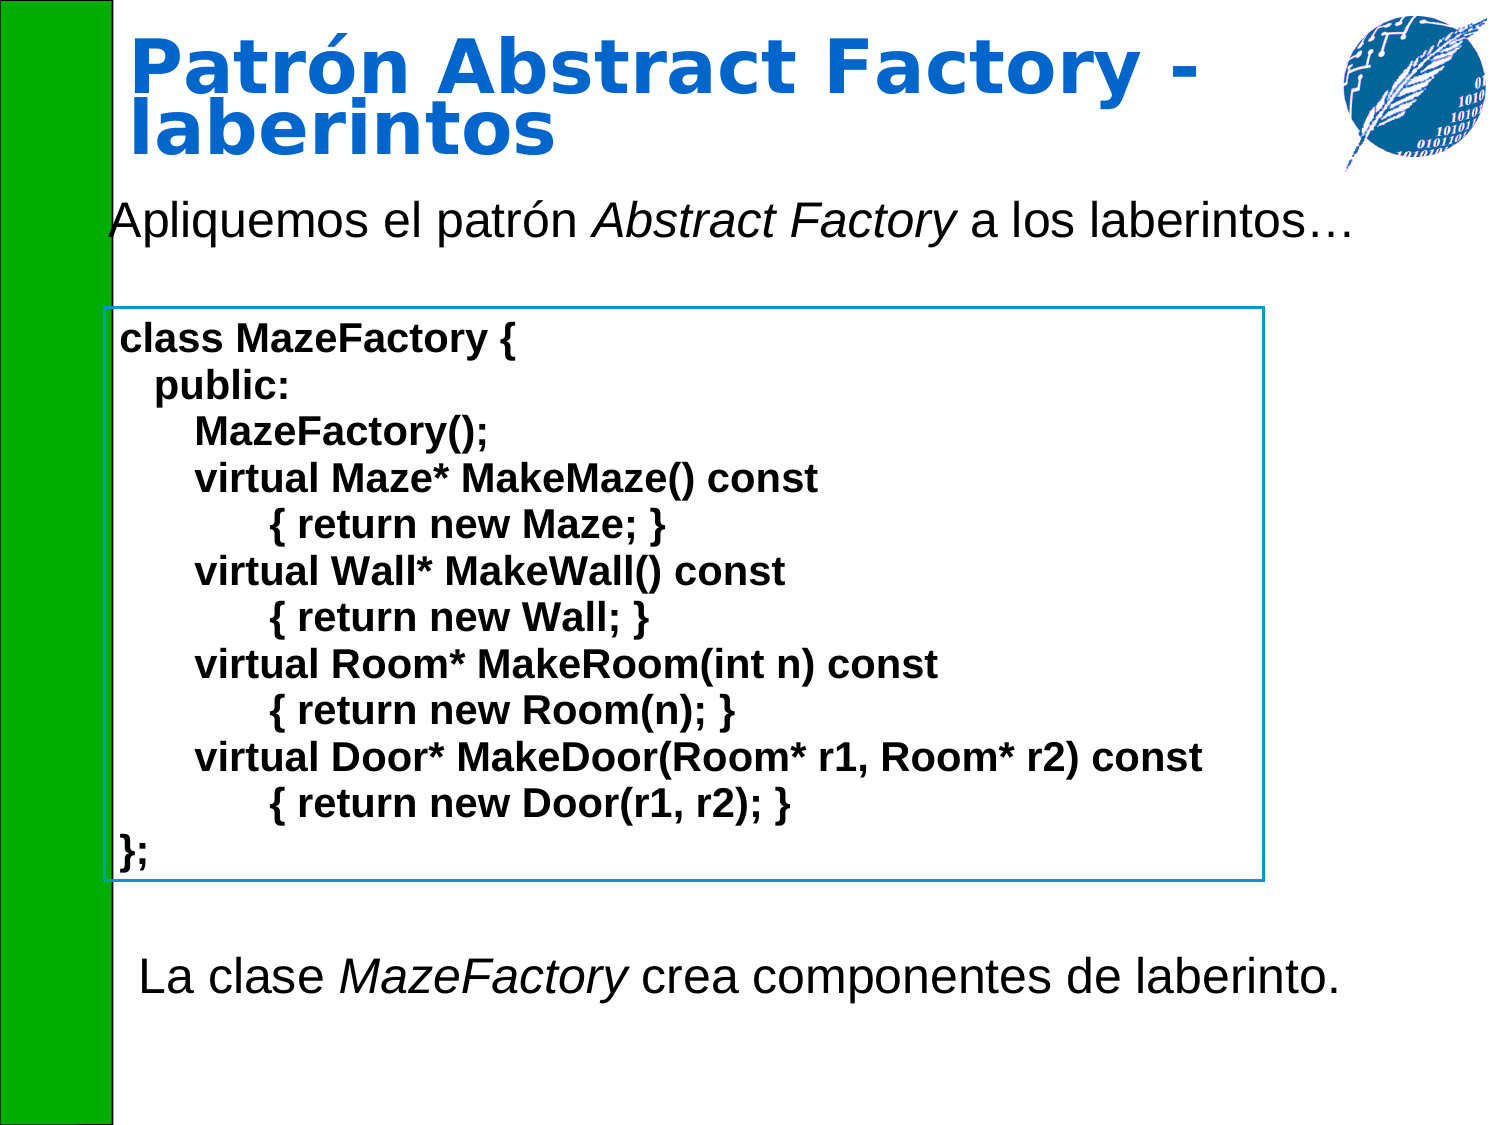

# Patrón Abstract Factory - laberintos
Apliquemos el patrón Abstract Factory a los laberintos…
class MazeFactory {
 public:
	MazeFactory();
	virtual Maze* MakeMaze() const
		{ return new Maze; }
	virtual Wall* MakeWall() const
		{ return new Wall; }
	virtual Room* MakeRoom(int n) const
		{ return new Room(n); }
	virtual Door* MakeDoor(Room* r1, Room* r2) const
		{ return new Door(r1, r2); }
};
La clase MazeFactory crea componentes de laberinto.